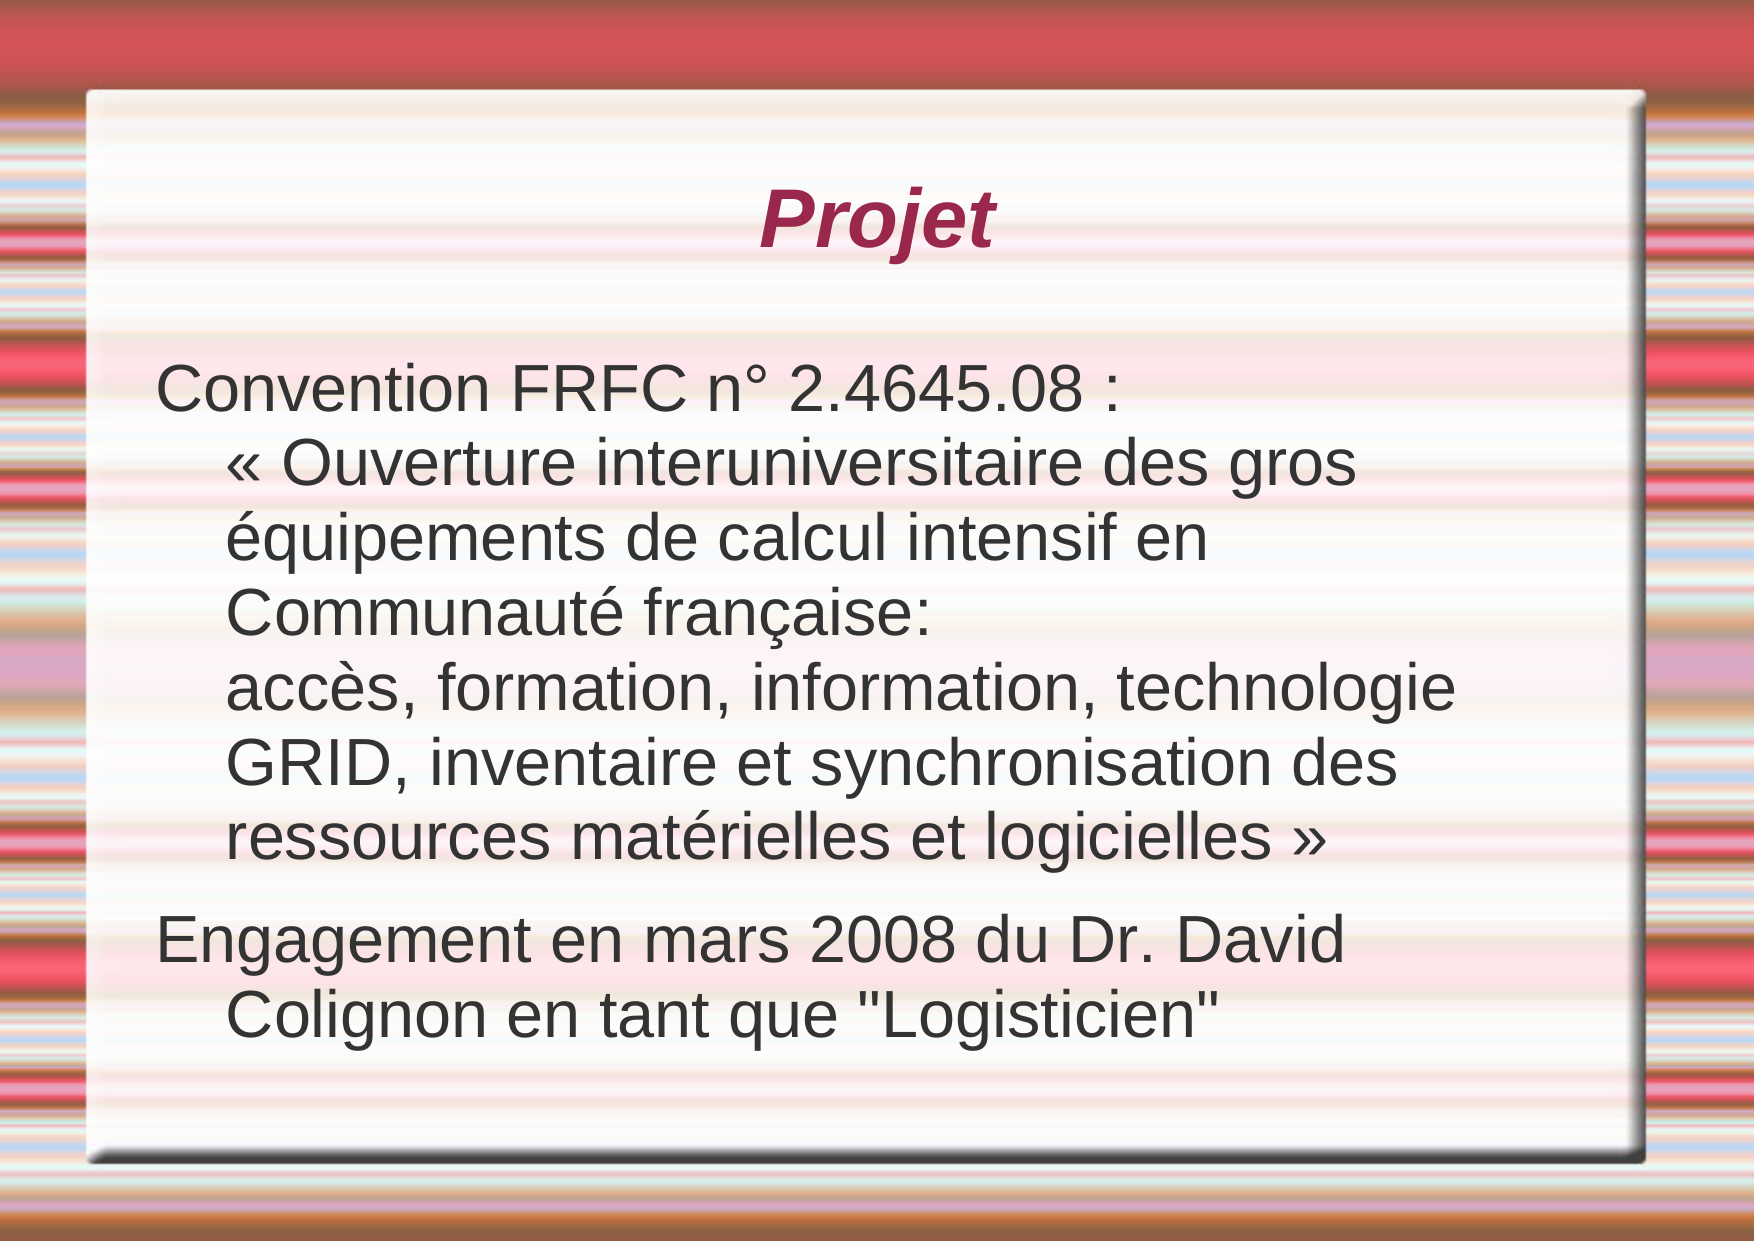

# Projet
Convention FRFC n° 2.4645.08 :
« Ouverture interuniversitaire des gros équipements de calcul intensif en Communauté française:
accès, formation, information, technologie GRID, inventaire et synchronisation des ressources matérielles et logicielles »
Engagement en mars 2008 du Dr. David Colignon en tant que "Logisticien"